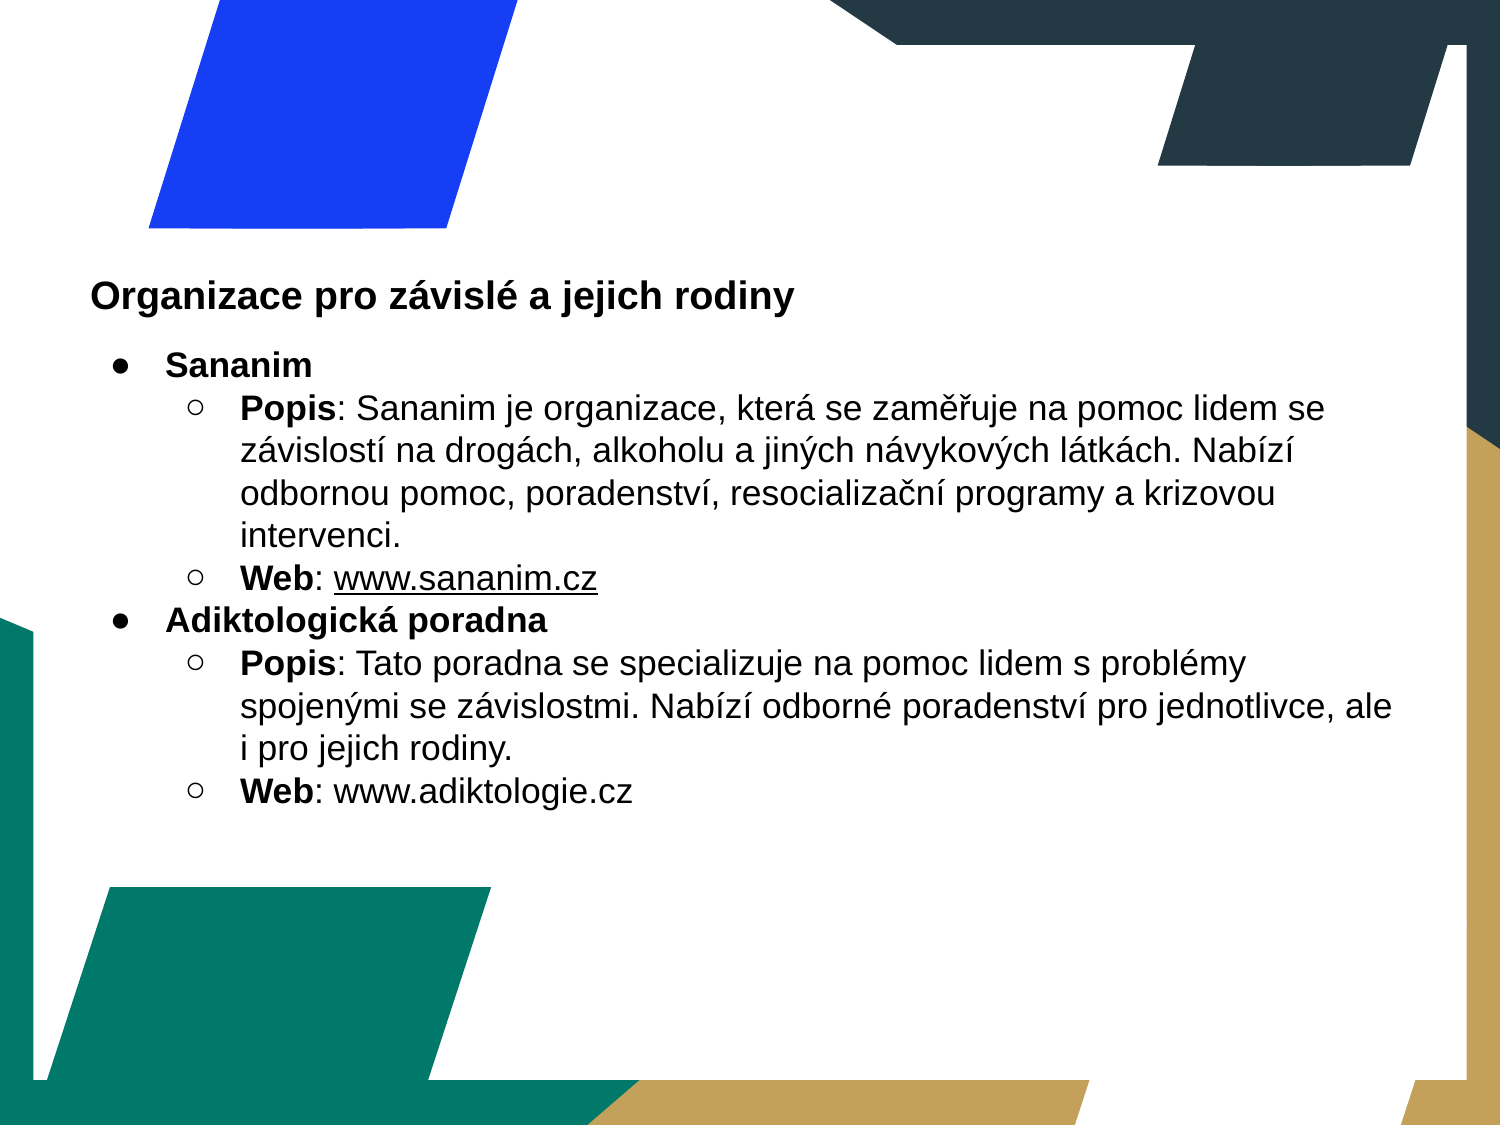

#
Organizace pro závislé a jejich rodiny
Sananim
Popis: Sananim je organizace, která se zaměřuje na pomoc lidem se závislostí na drogách, alkoholu a jiných návykových látkách. Nabízí odbornou pomoc, poradenství, resocializační programy a krizovou intervenci.
Web: www.sananim.cz
Adiktologická poradna
Popis: Tato poradna se specializuje na pomoc lidem s problémy spojenými se závislostmi. Nabízí odborné poradenství pro jednotlivce, ale i pro jejich rodiny.
Web: www.adiktologie.cz